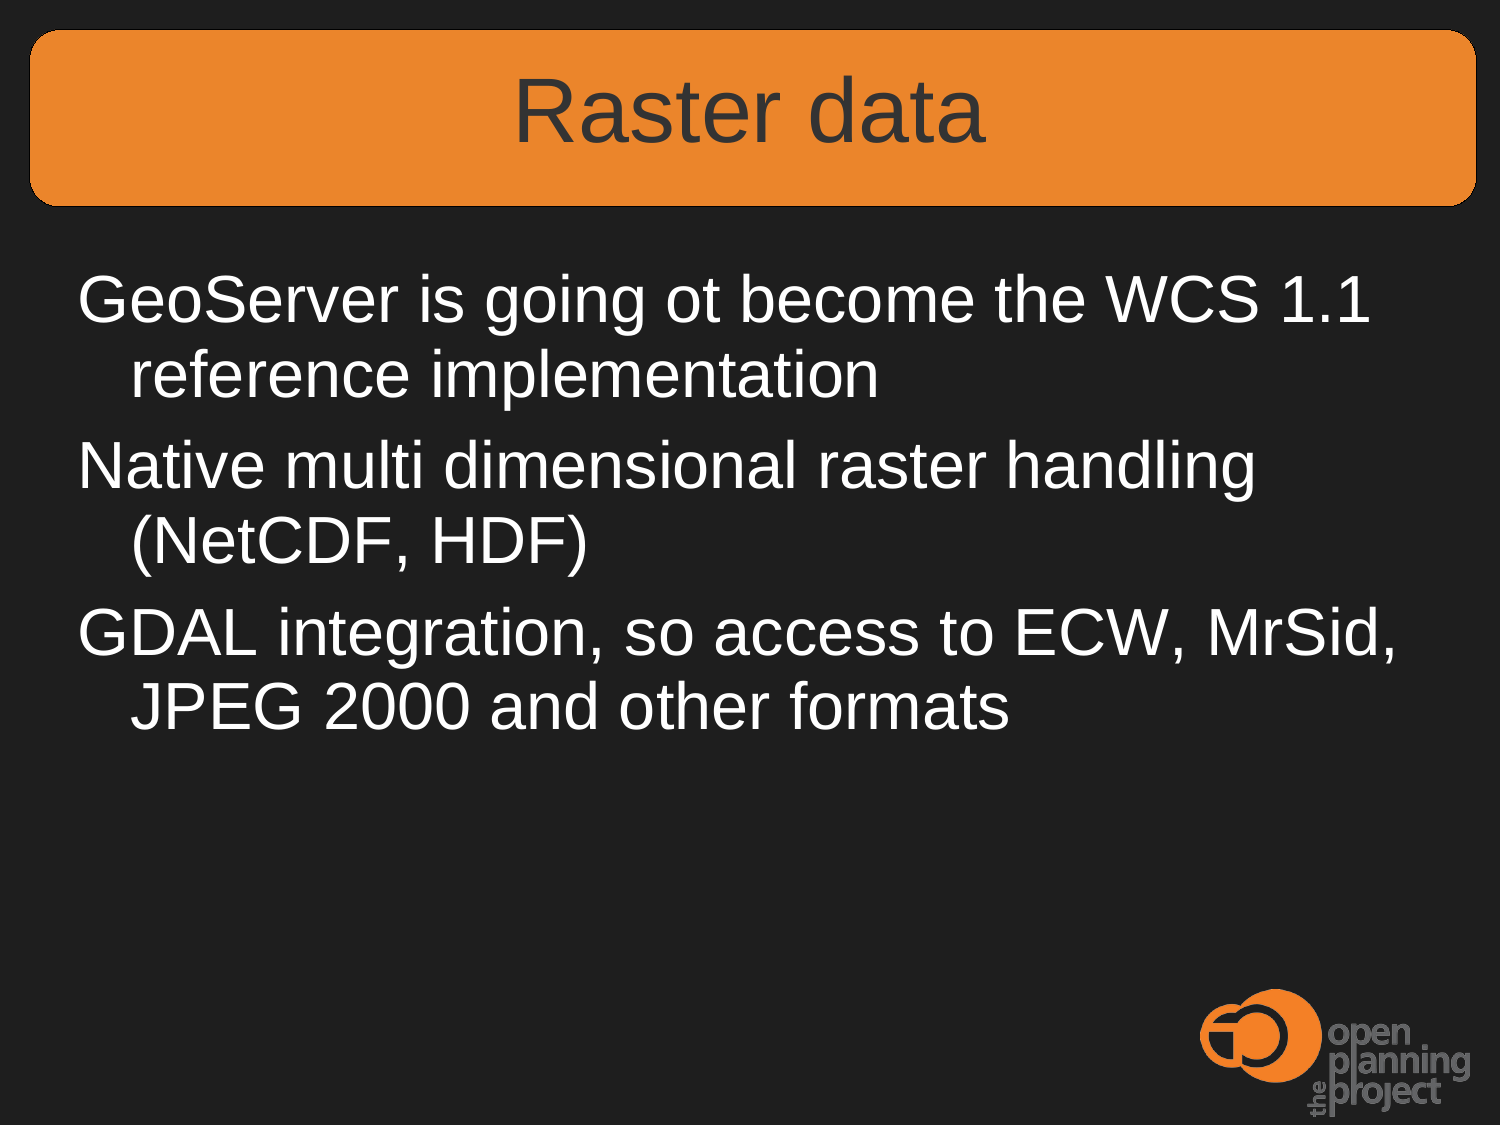

# Raster data
GeoServer is going ot become the WCS 1.1 reference implementation
Native multi dimensional raster handling (NetCDF, HDF)
GDAL integration, so access to ECW, MrSid, JPEG 2000 and other formats